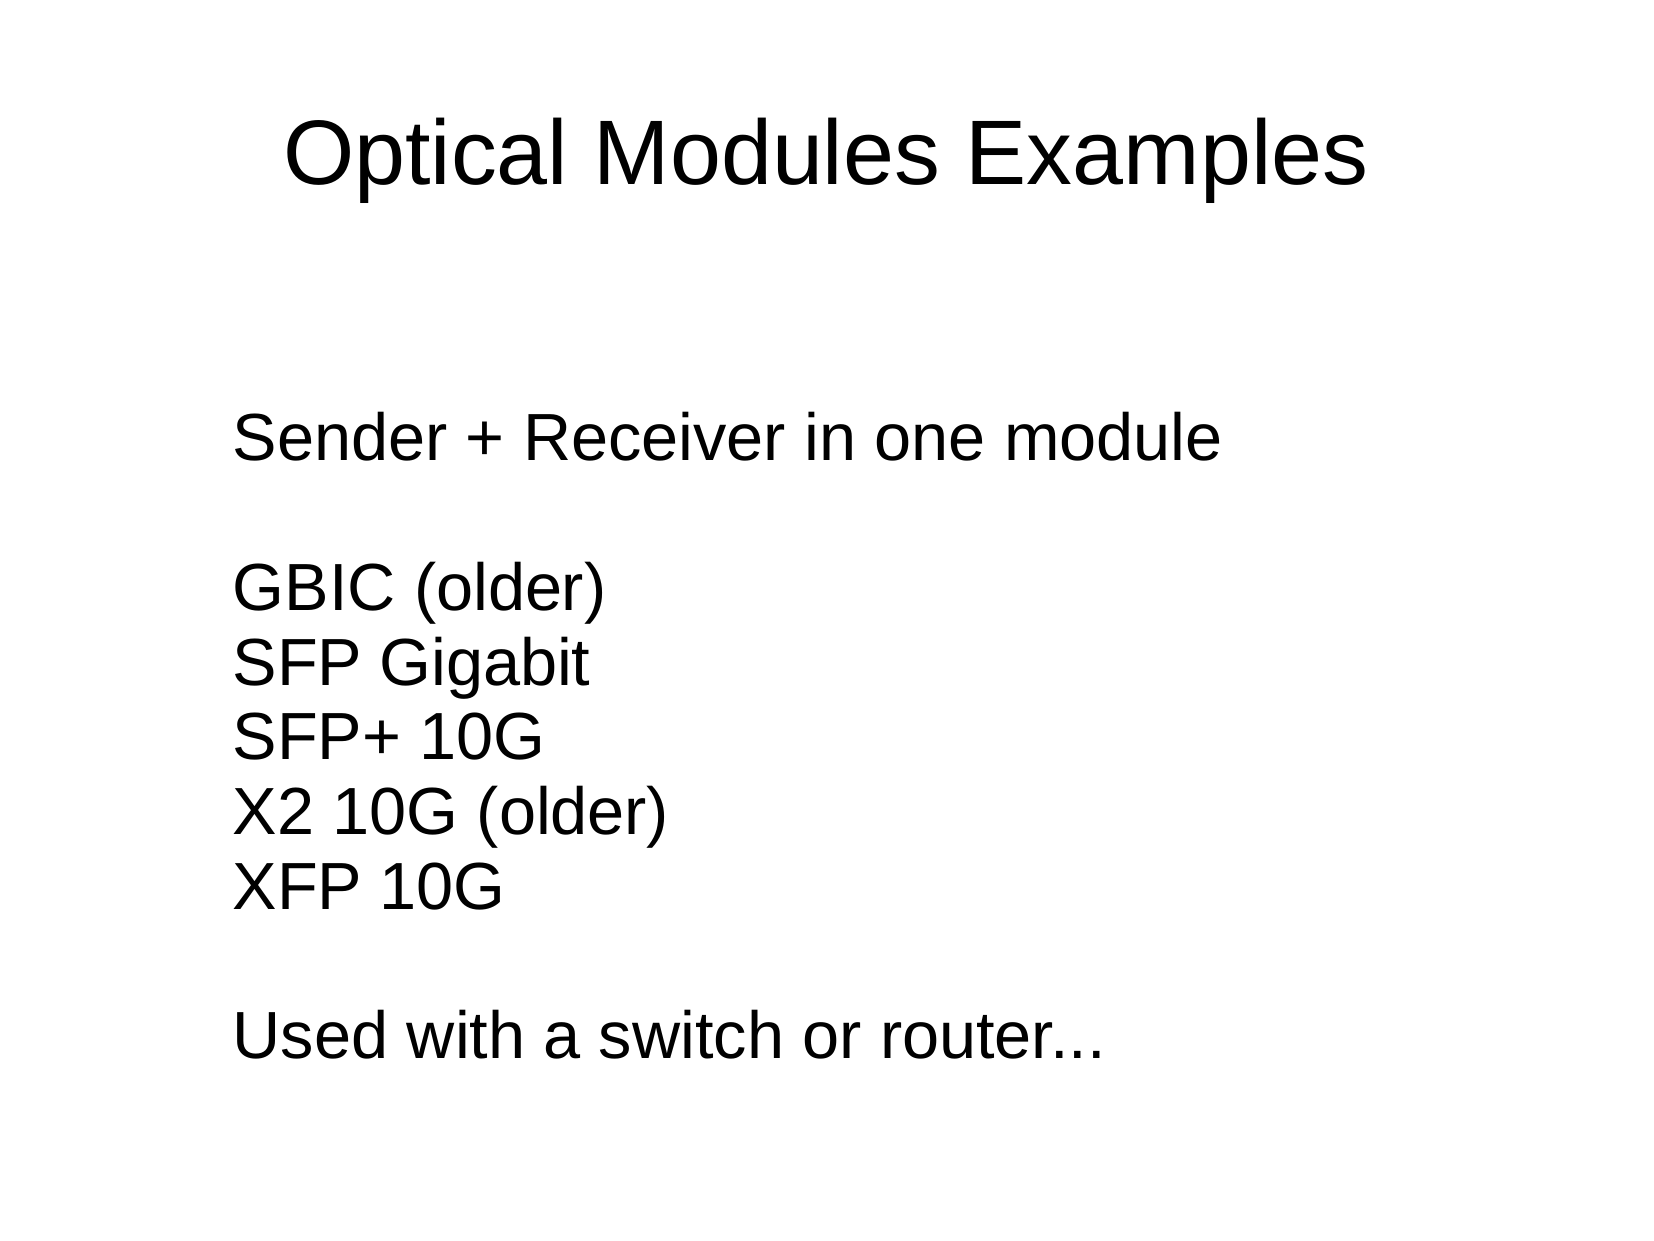

# Optical Modules Examples
		Sender + Receiver in one module
		GBIC (older)
		SFP Gigabit
		SFP+ 10G
		X2 10G (older)
		XFP 10G
		Used with a switch or router...